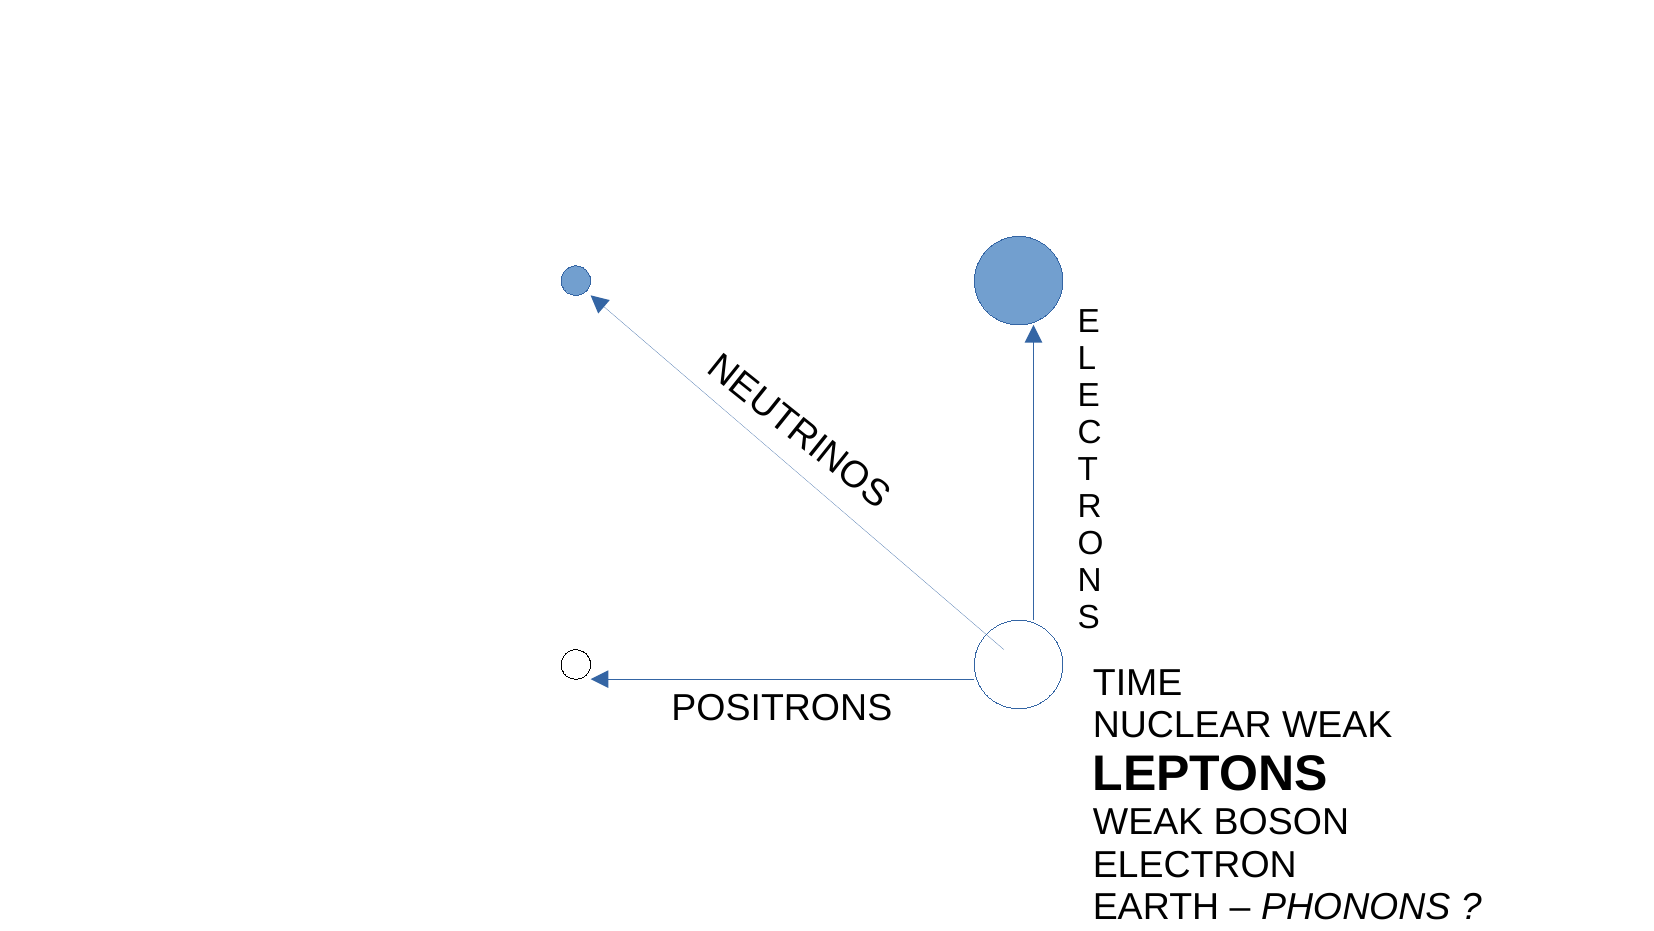

ELECTRONS
NEUTRINOS
TIME
NUCLEAR WEAK
LEPTONS
WEAK BOSON
ELECTRON
EARTH – PHONONS ?
POSITRONS